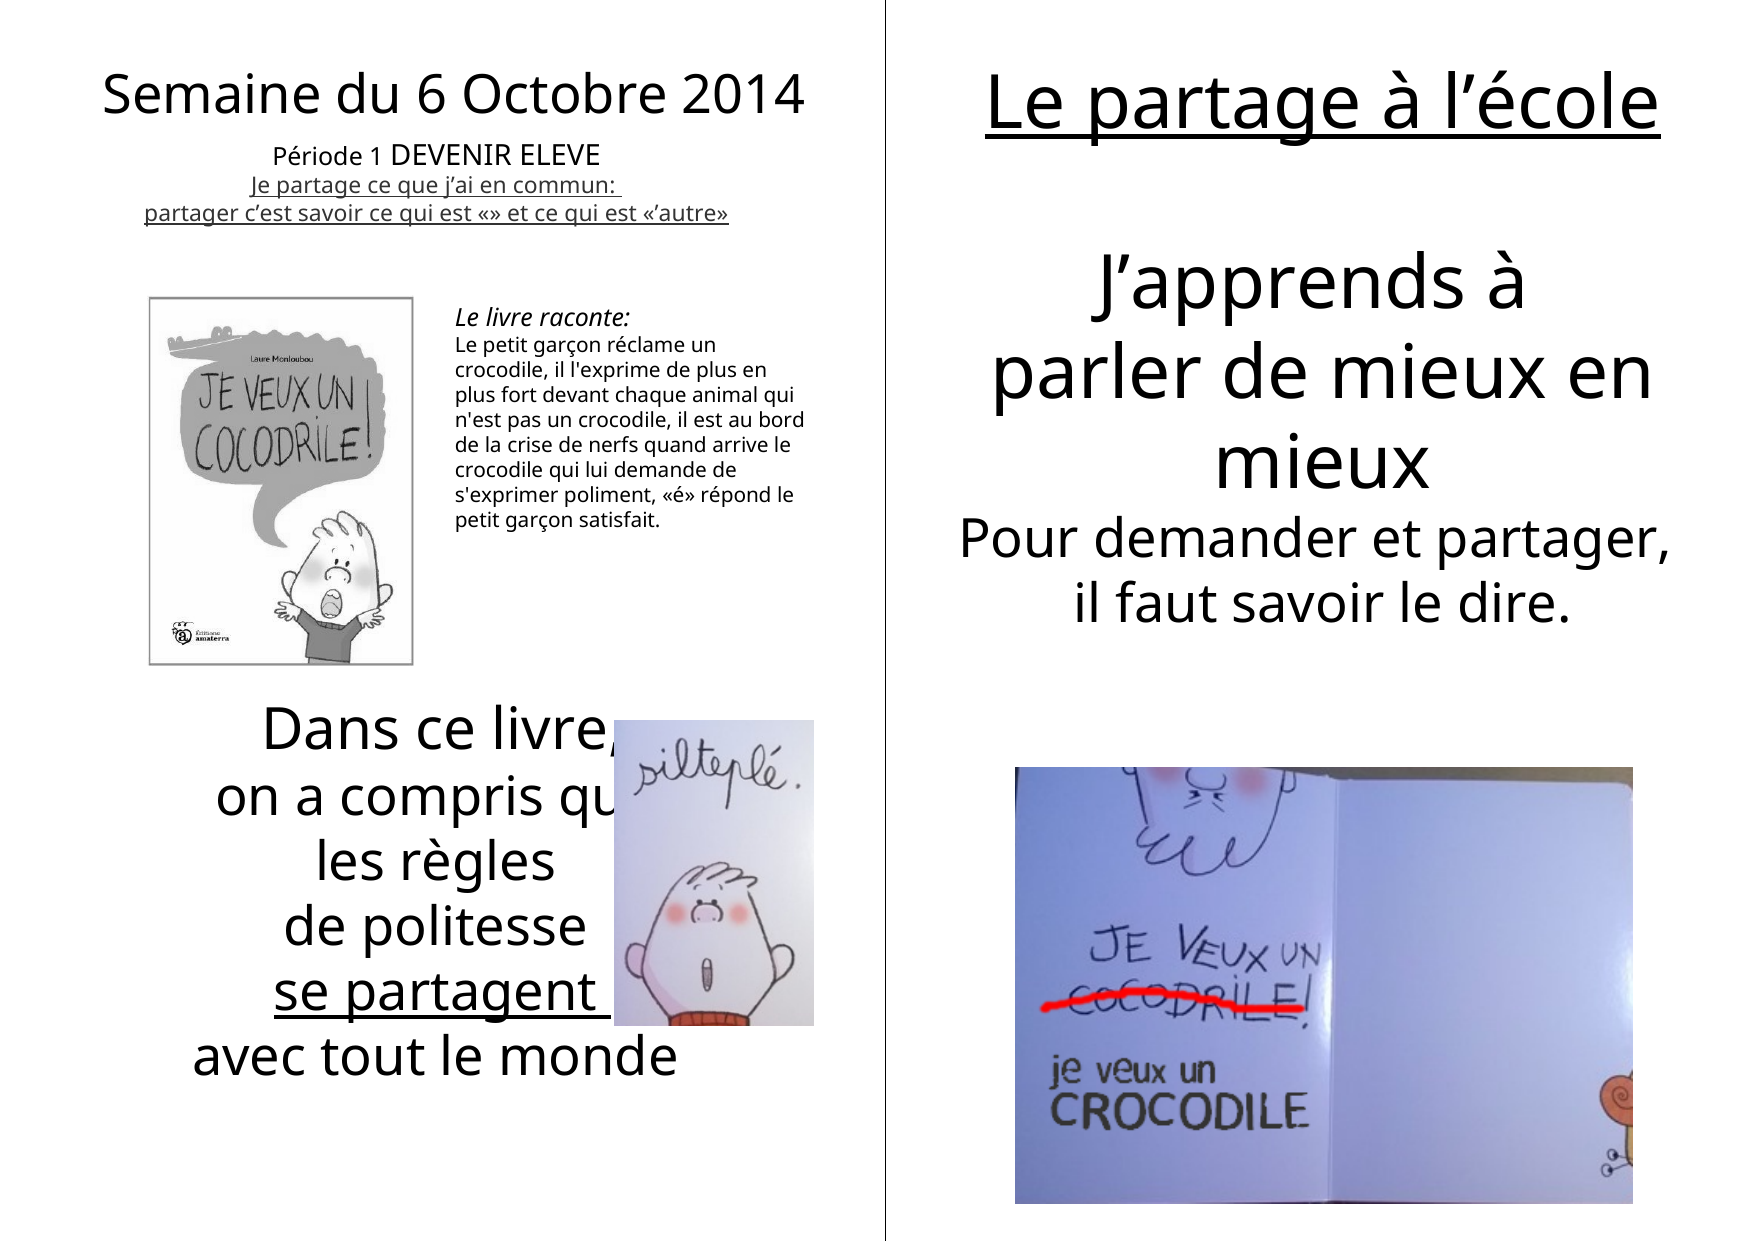

Le partage à l’école
J’apprends à
parler de mieux en mieux
Pour demander et partager,
il faut savoir le dire.
Semaine du 6 Octobre 2014
Période 1 DEVENIR ELEVE
Je partage ce que j’ai en commun:
partager c’est savoir ce qui est «» et ce qui est «’autre»
Le livre raconte:
Le petit garçon réclame un crocodile, il l'exprime de plus en plus fort devant chaque animal qui n'est pas un crocodile, il est au bord de la crise de nerfs quand arrive le crocodile qui lui demande de s'exprimer poliment, «é» répond le petit garçon satisfait.
Dans ce livre,
on a compris que
les règles
de politesse
se partagent
avec tout le monde